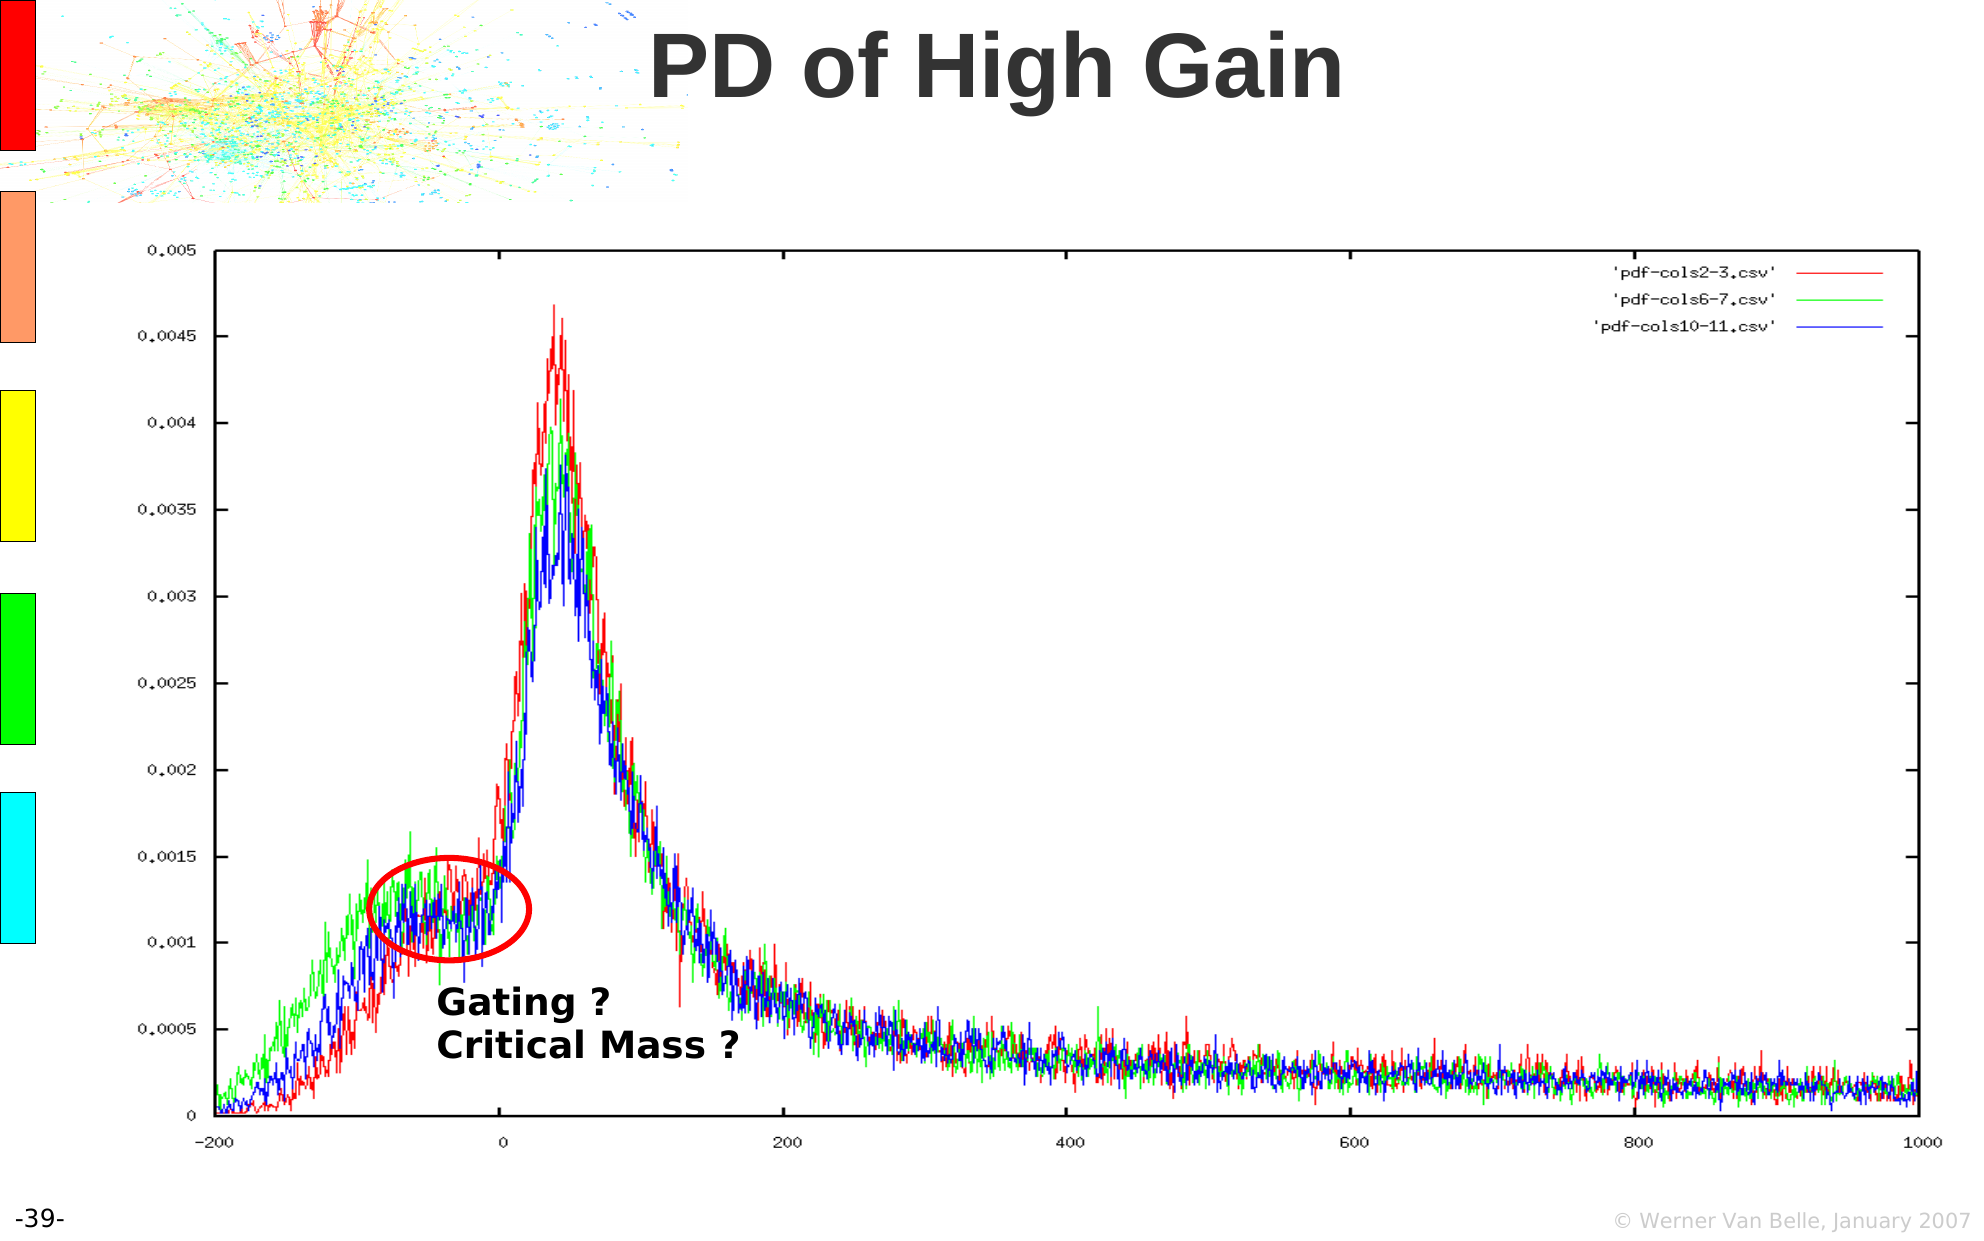

# PD of High Gain
Gating ?
Critical Mass ?